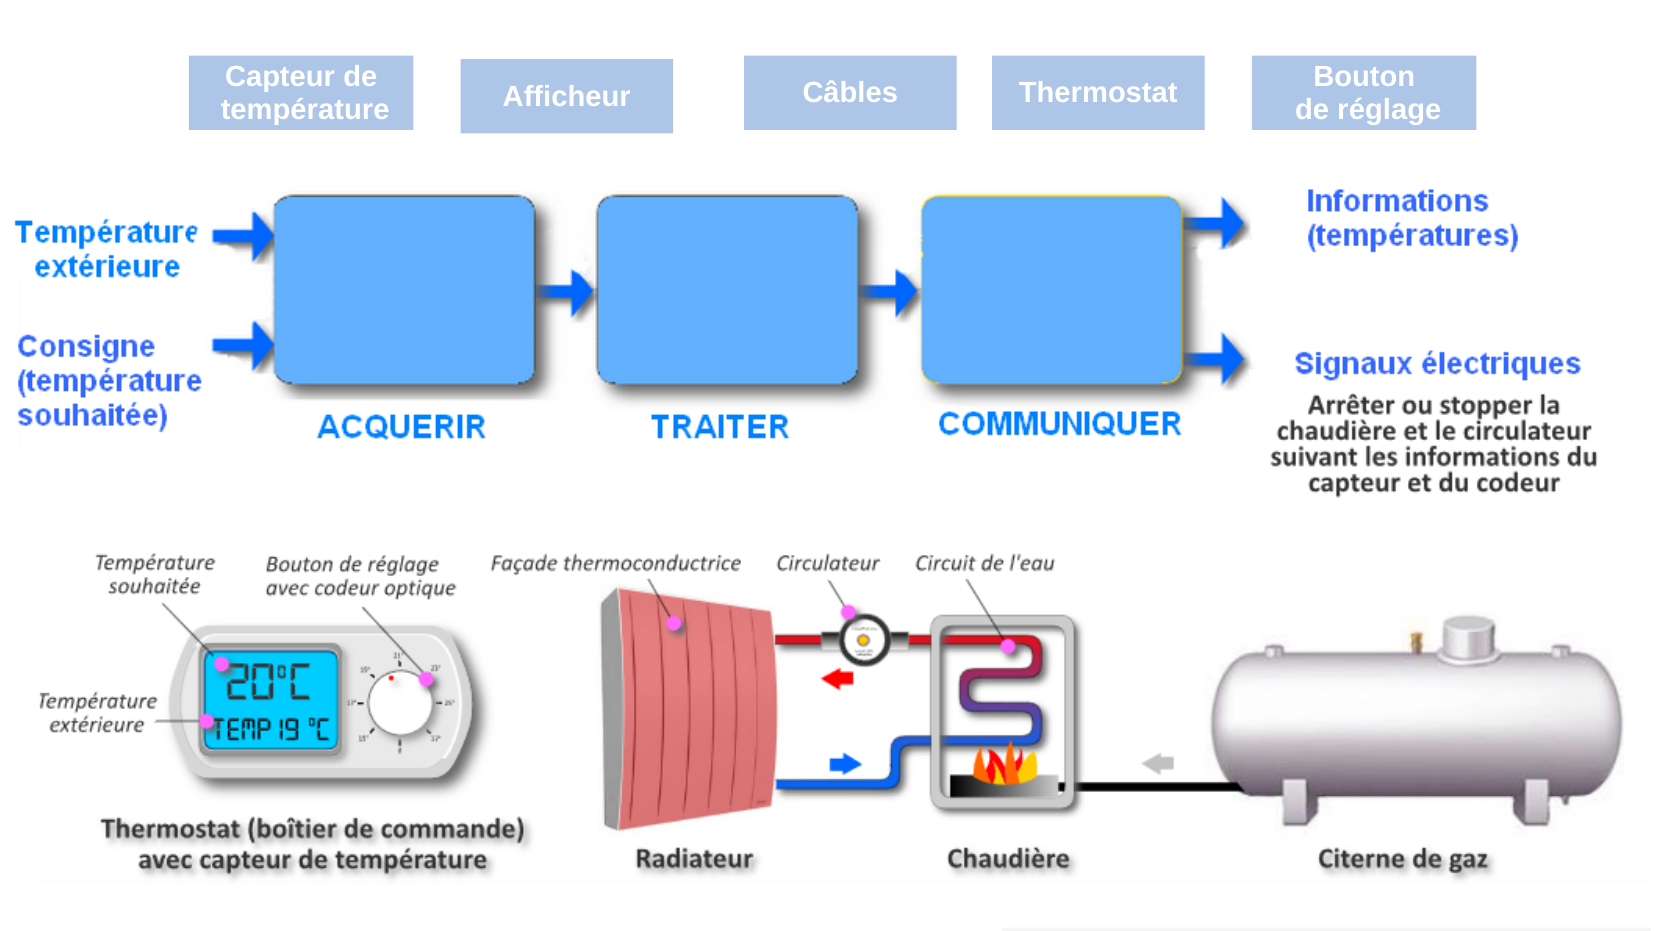

Capteur de
 température
Câbles
Thermostat
Bouton
 de réglage
Afficheur